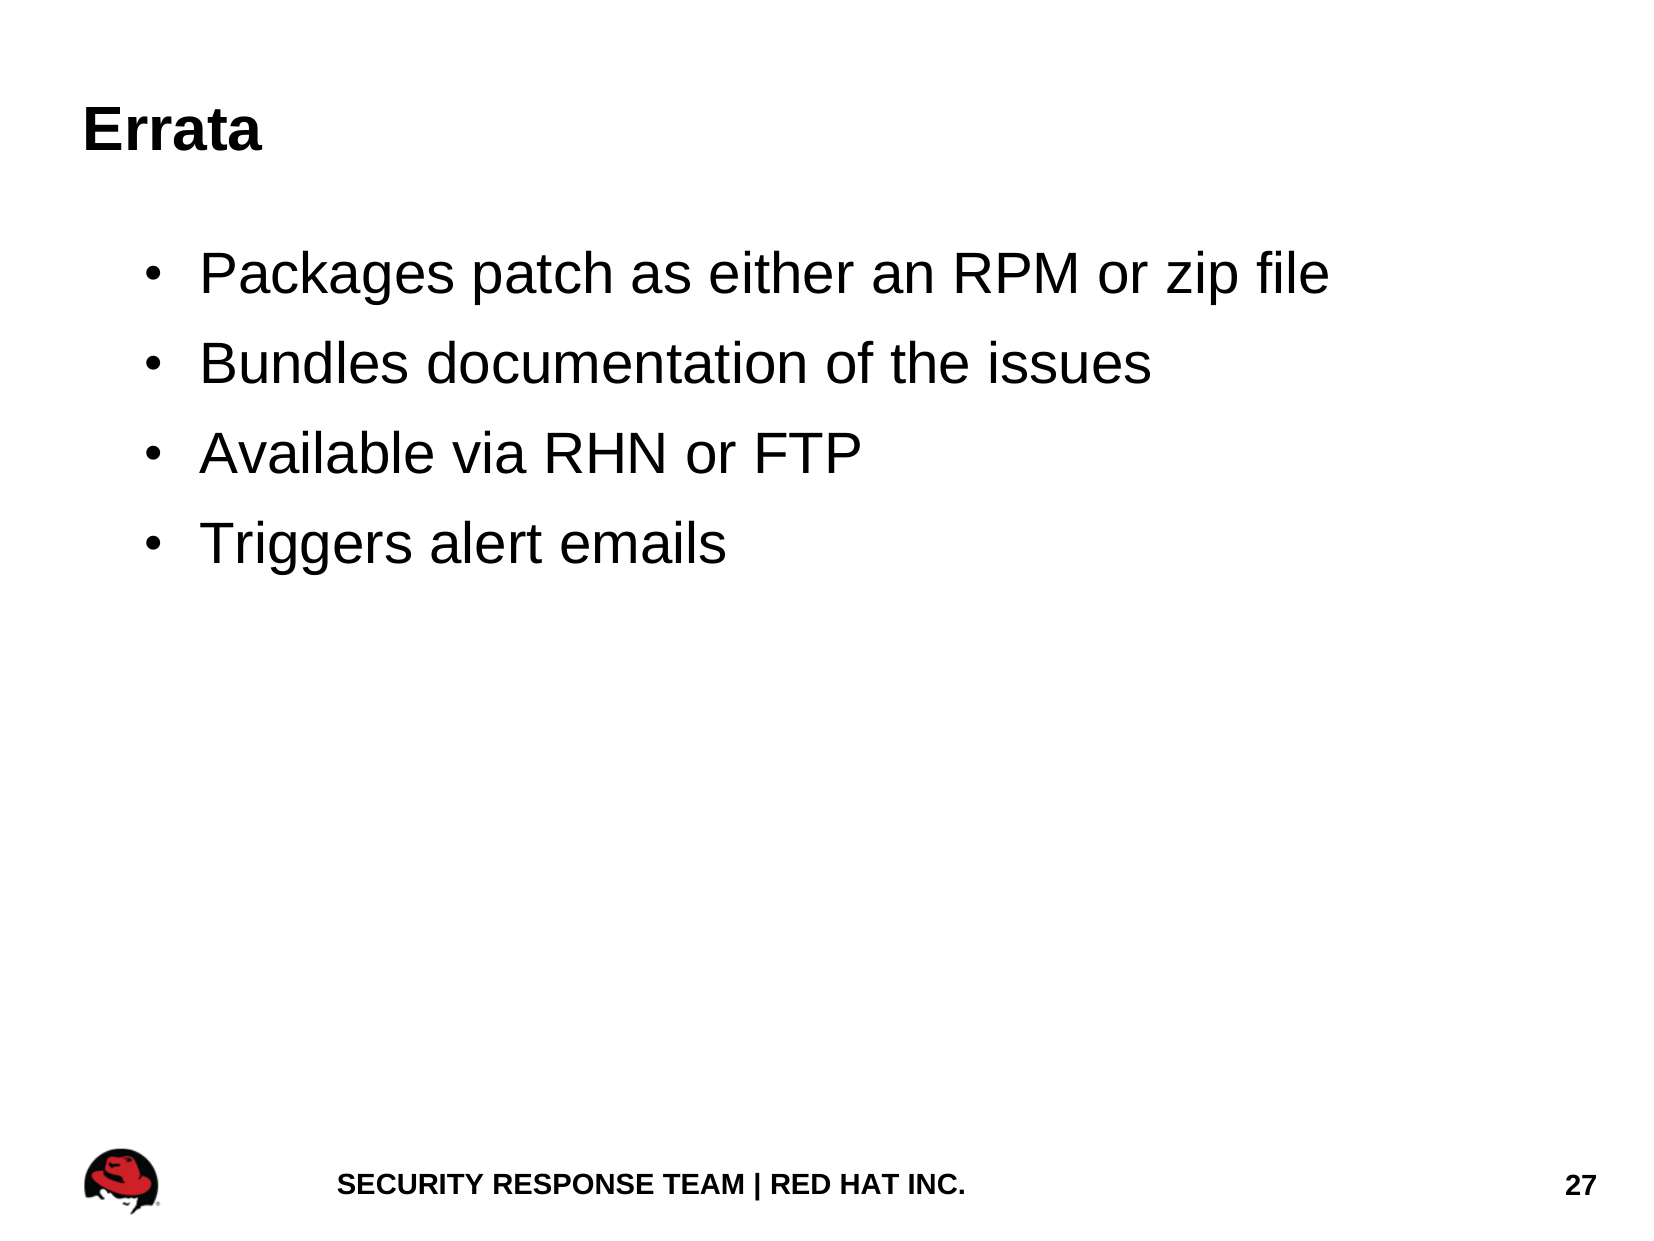

# Errata
Packages patch as either an RPM or zip file
Bundles documentation of the issues
Available via RHN or FTP
Triggers alert emails